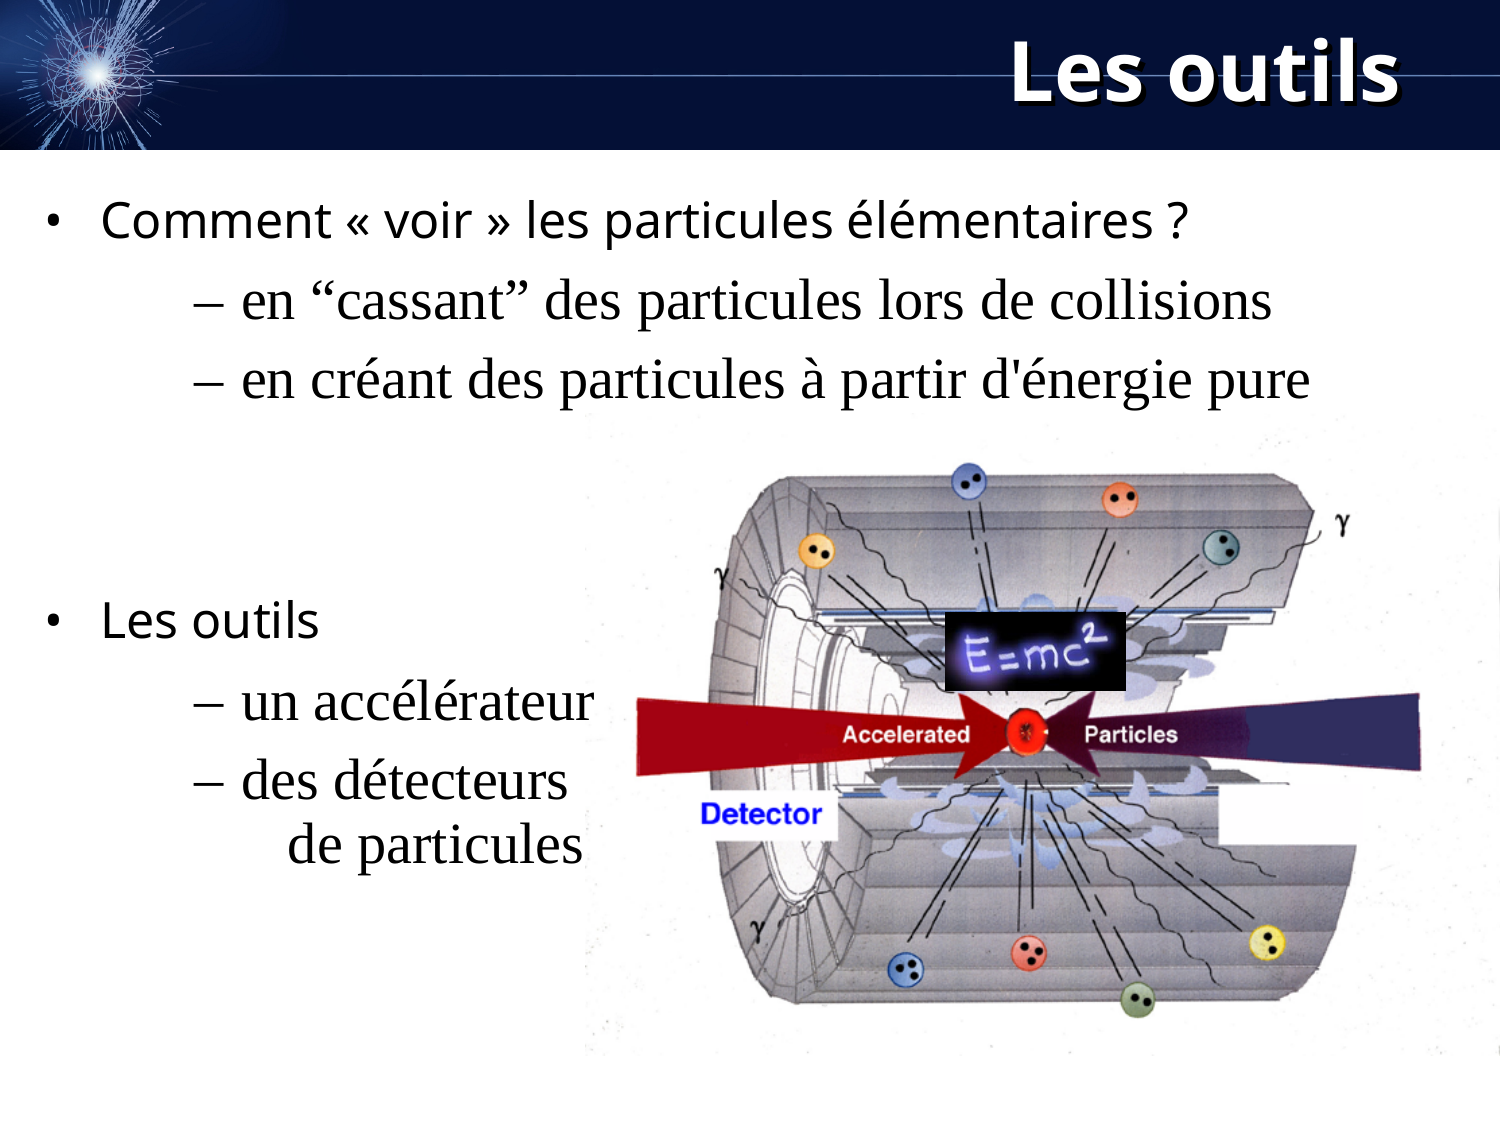

# Les outils
Comment « voir » les particules élémentaires ?
en “cassant” des particules lors de collisions
en créant des particules à partir d'énergie pure
Les outils
un accélérateur
des détecteurs
de particules
13